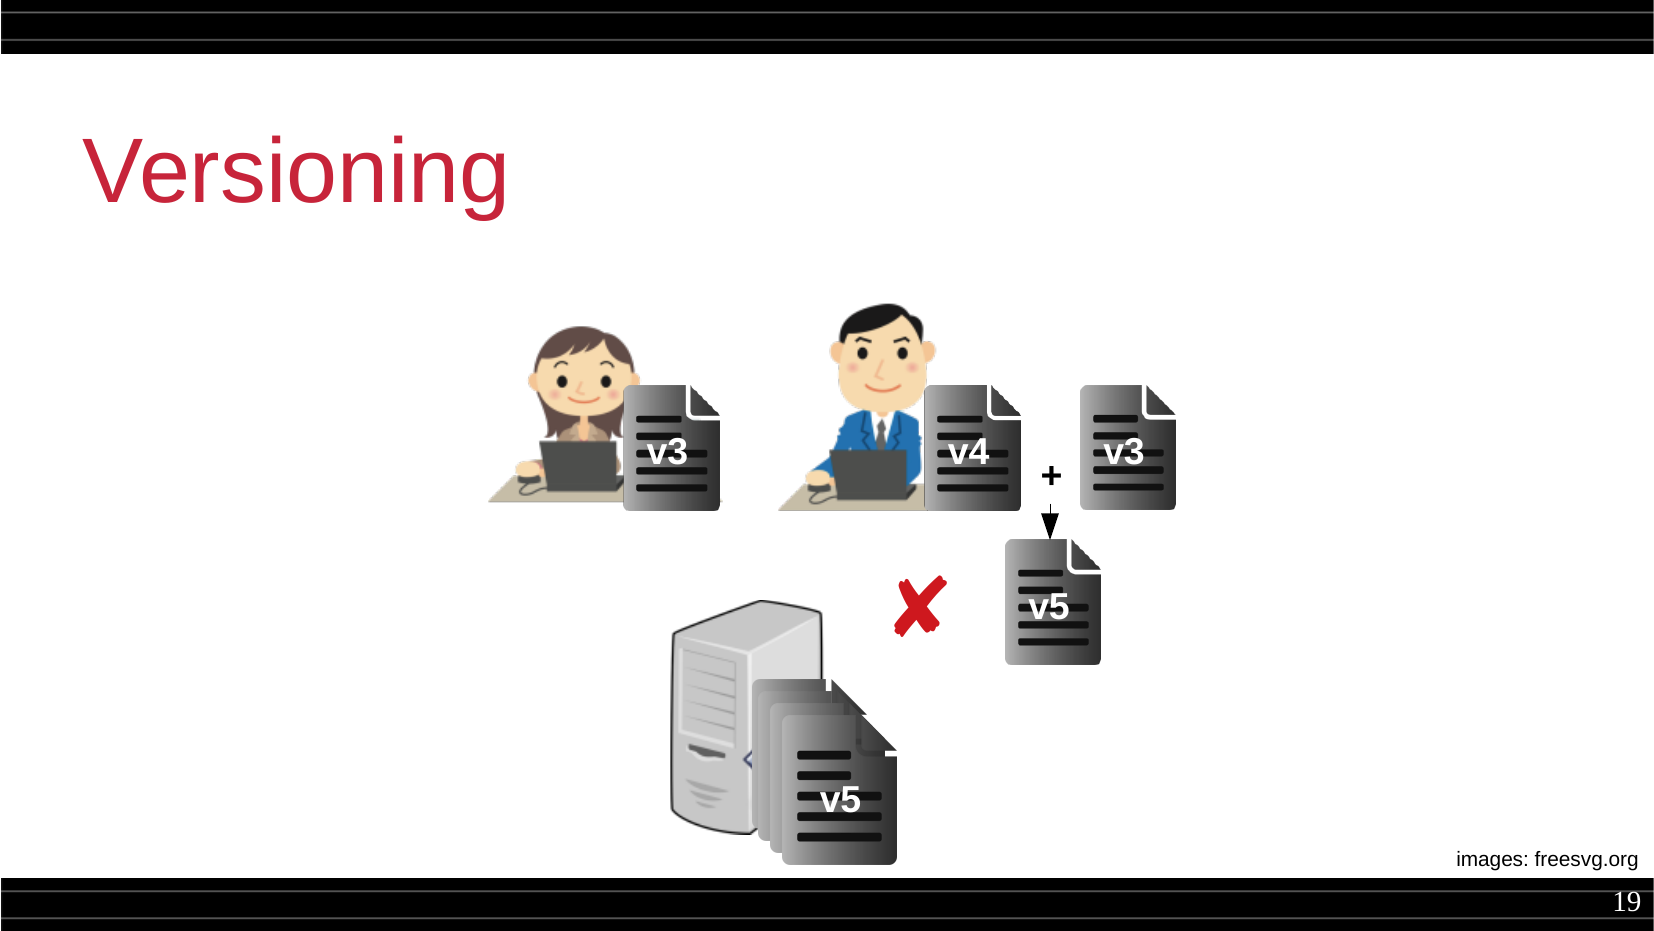

# Versioning
v3
v3
v2
v4
+
v5
✘
v1
v2
v3
v5
images: freesvg.org